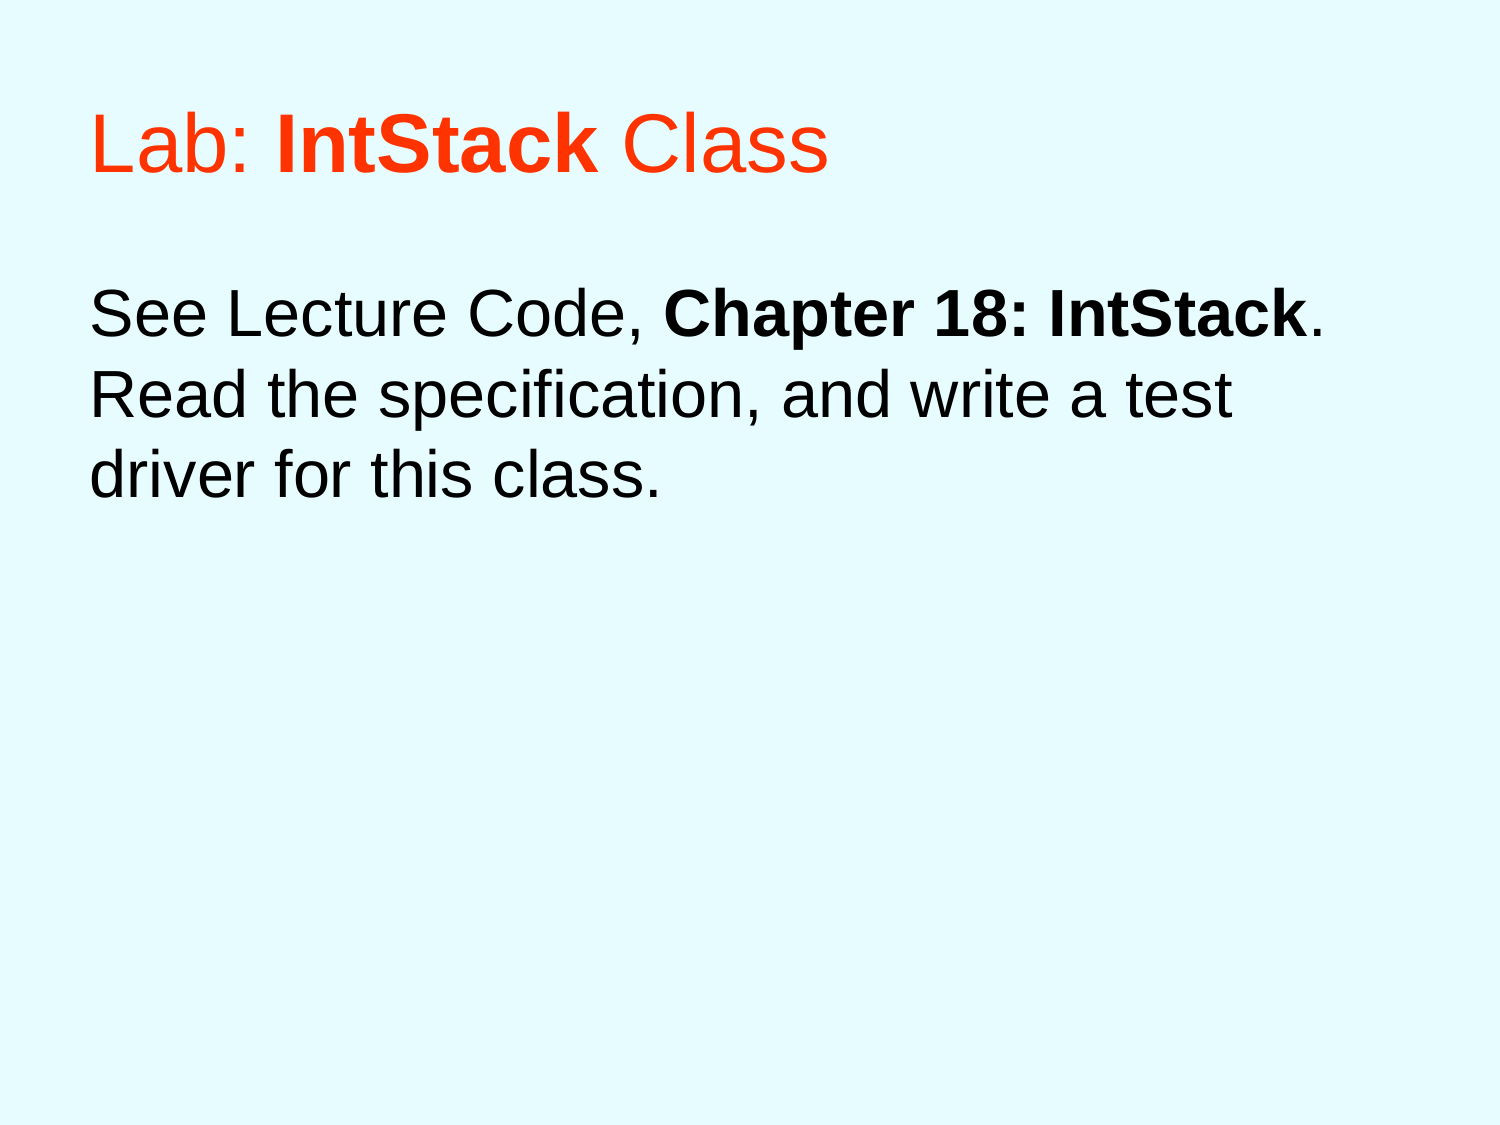

# Lab: IntStack Class
See Lecture Code, Chapter 18: IntStack. Read the specification, and write a test driver for this class.